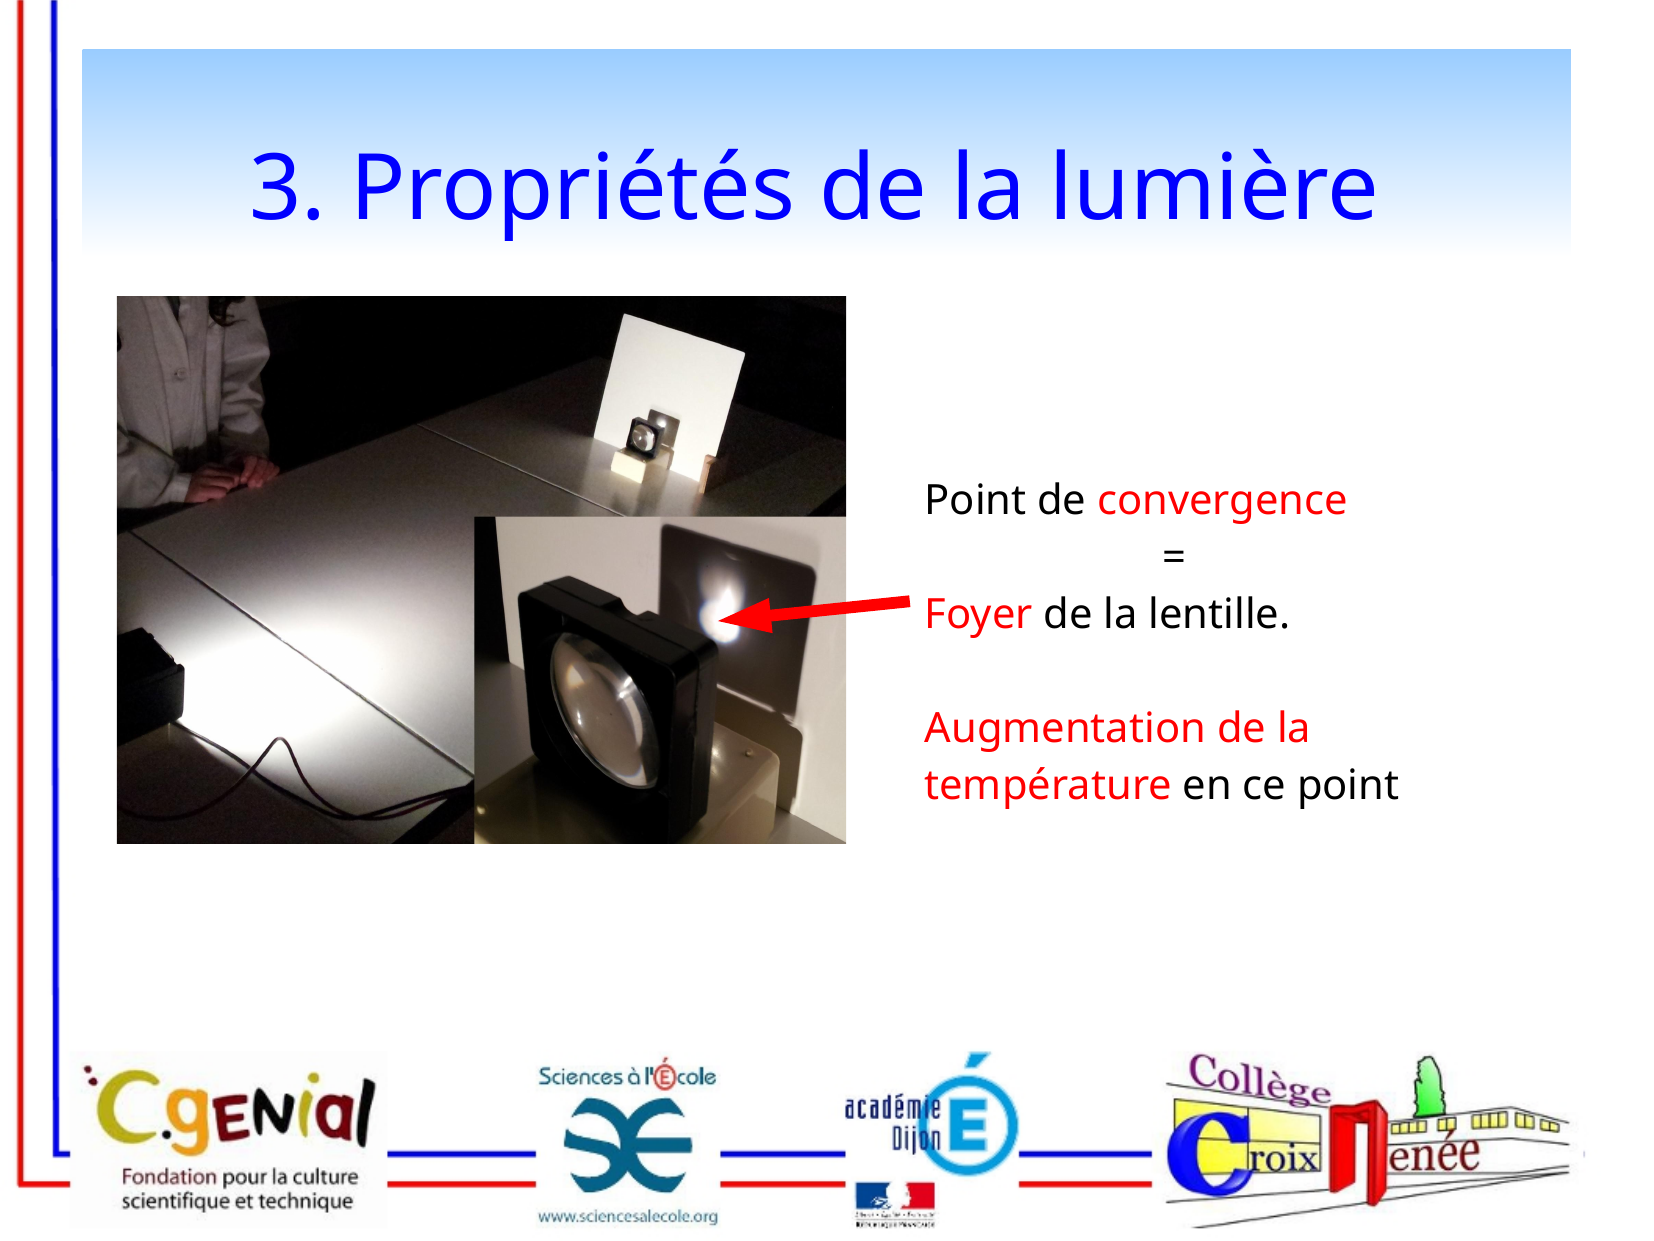

# 3. Propriétés de la lumière
Point de convergence
=
Foyer de la lentille.
Augmentation de la température en ce point